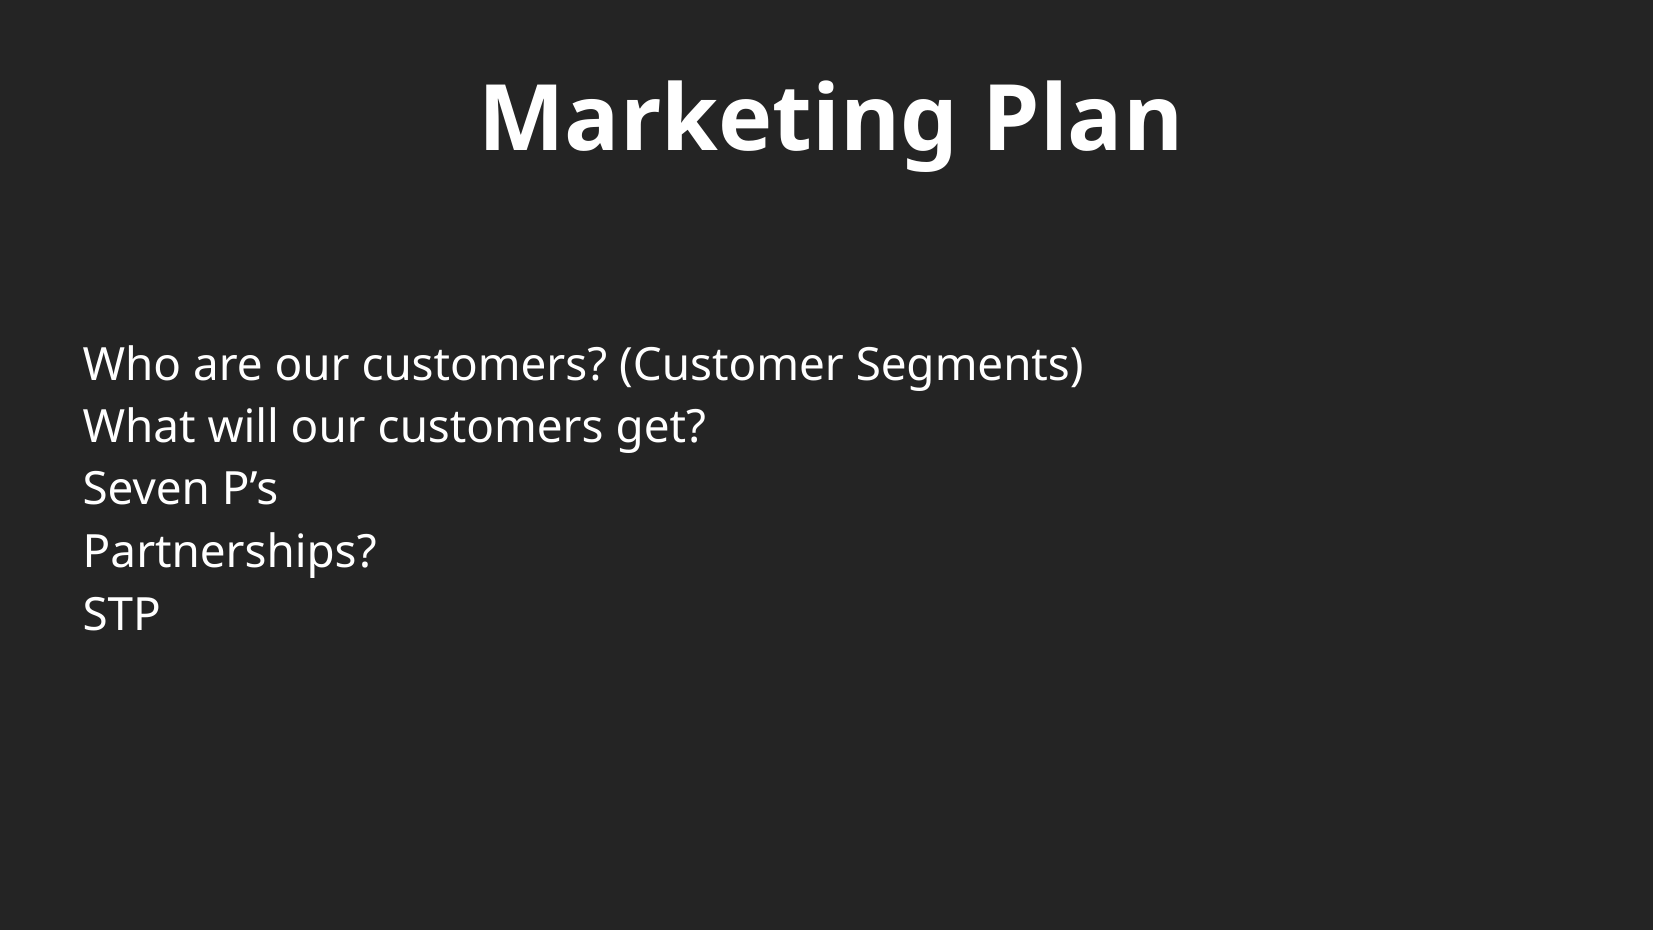

Marketing Plan
# Who are our customers? (Customer Segments)
What will our customers get?
Seven P’s
Partnerships?
STP